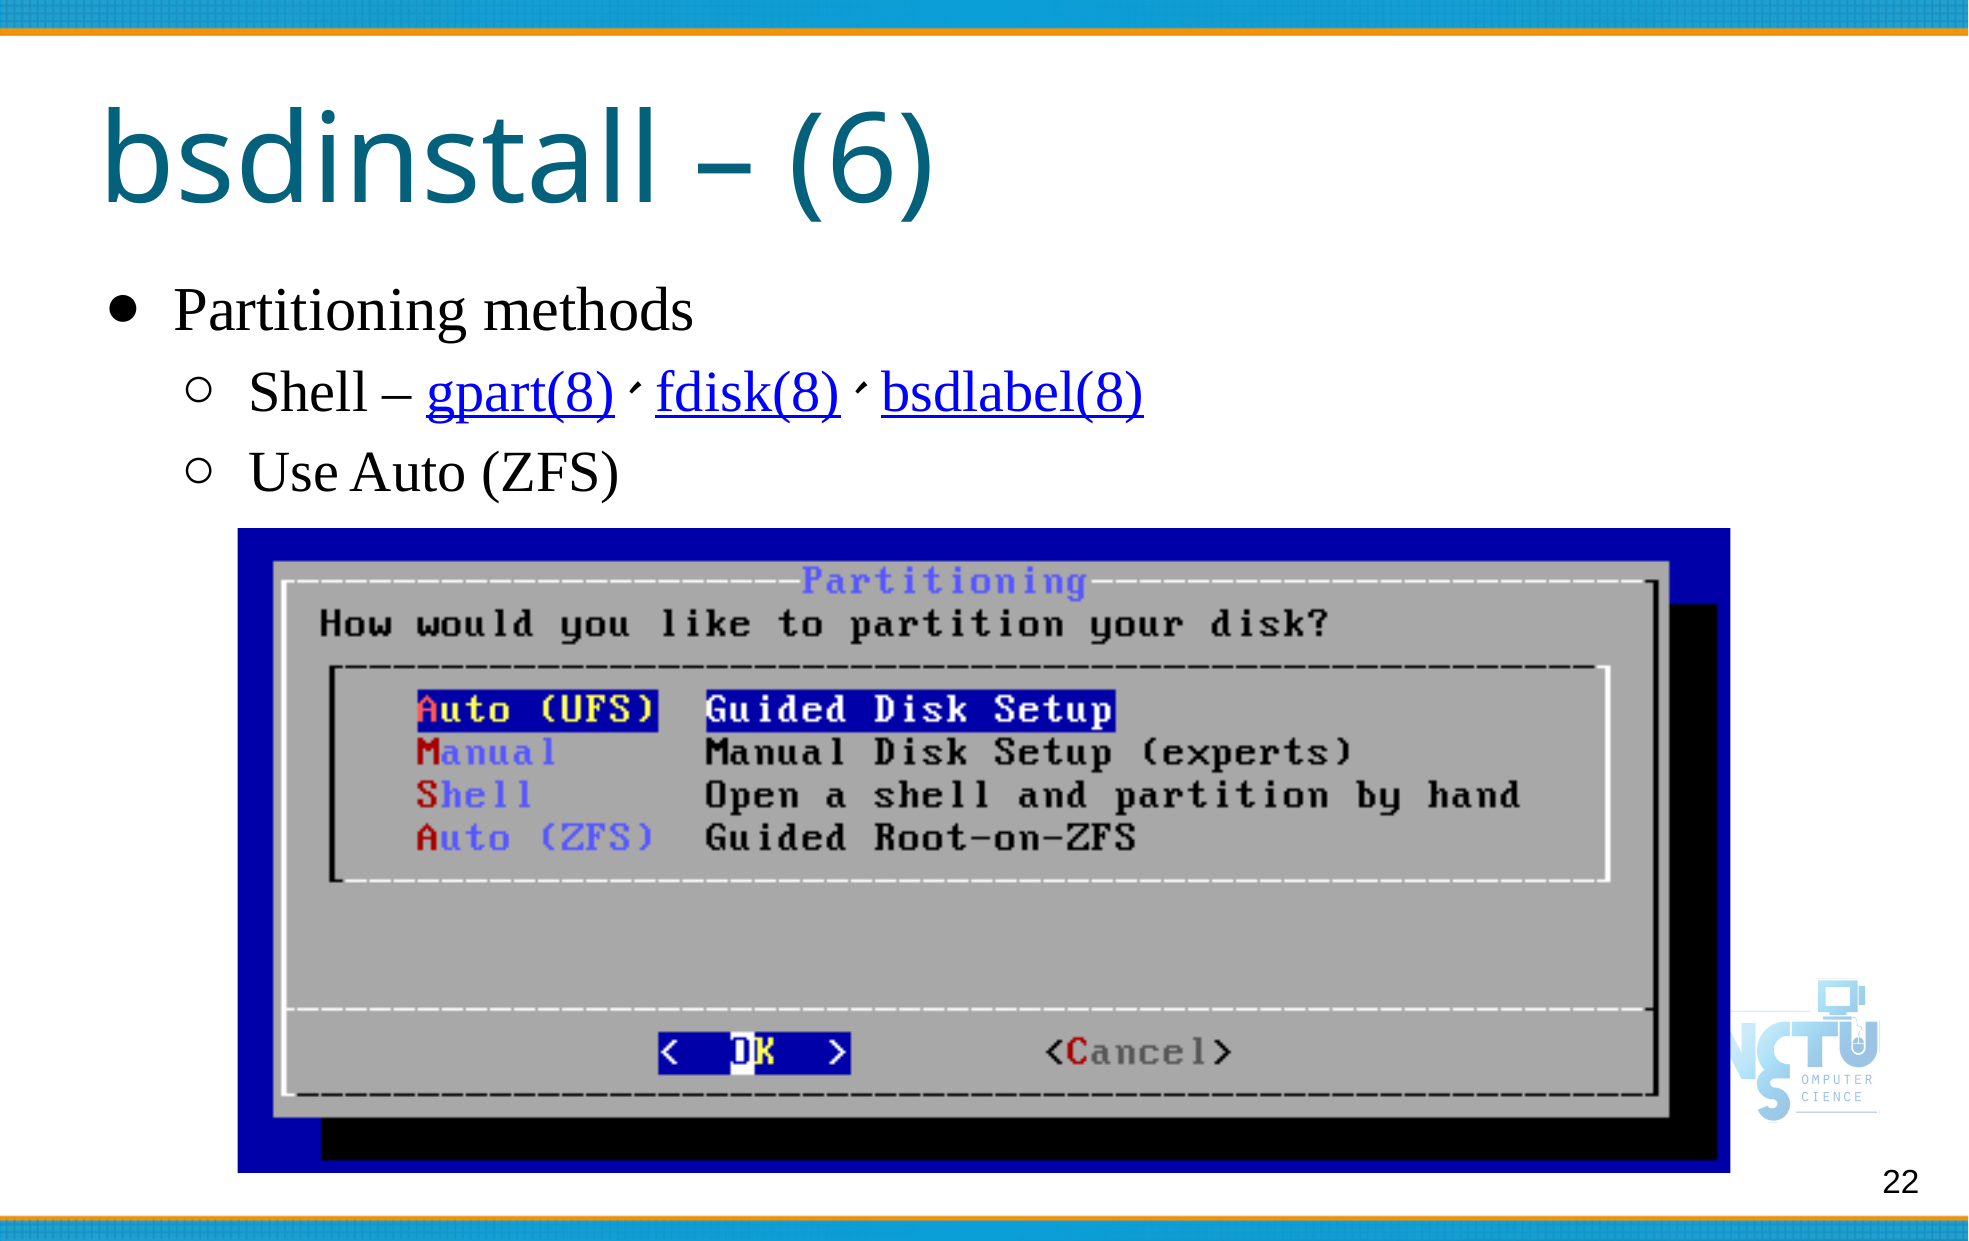

# bsdinstall – (6)
Partitioning methods
Shell – gpart(8)、fdisk(8)、bsdlabel(8)
Use Auto (ZFS)